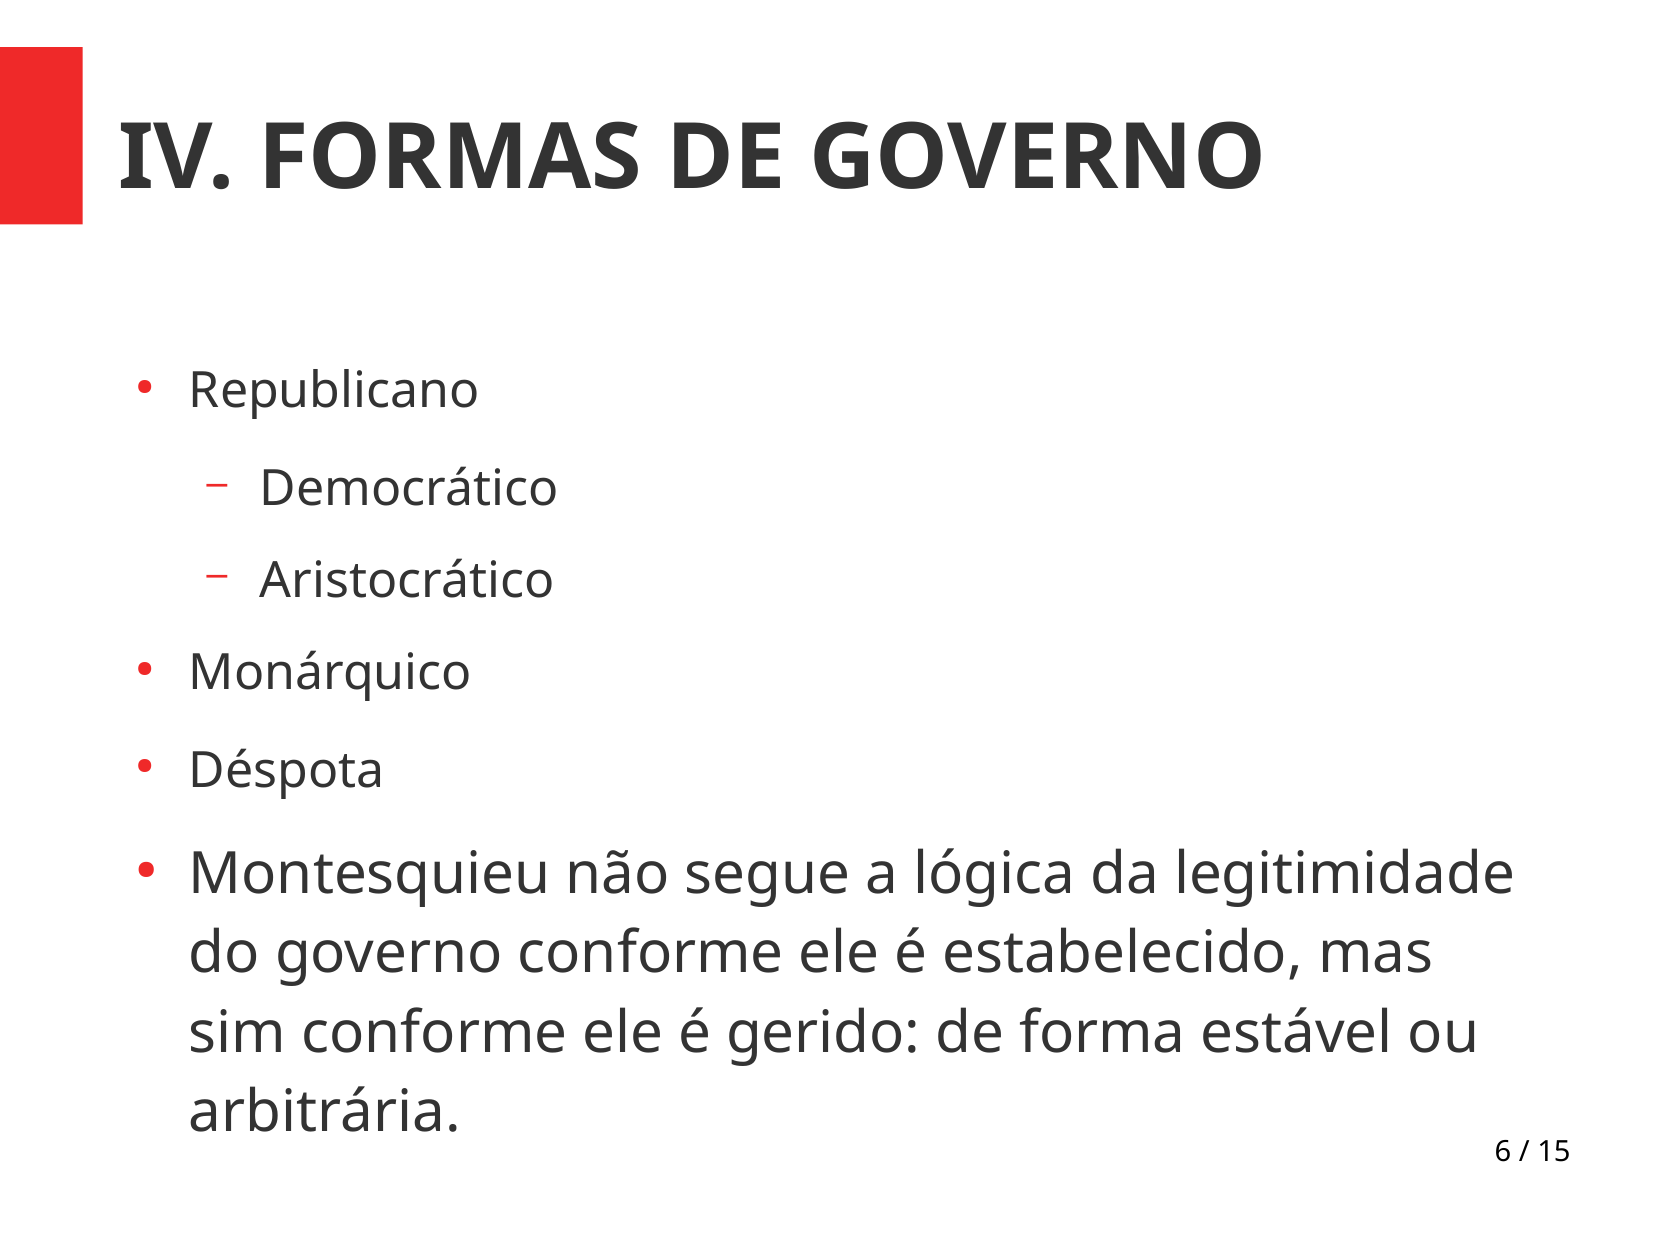

# IV. FORMAS DE GOVERNO
Republicano
Democrático
Aristocrático
Monárquico
Déspota
Montesquieu não segue a lógica da legitimidade do governo conforme ele é estabelecido, mas sim conforme ele é gerido: de forma estável ou arbitrária.
6